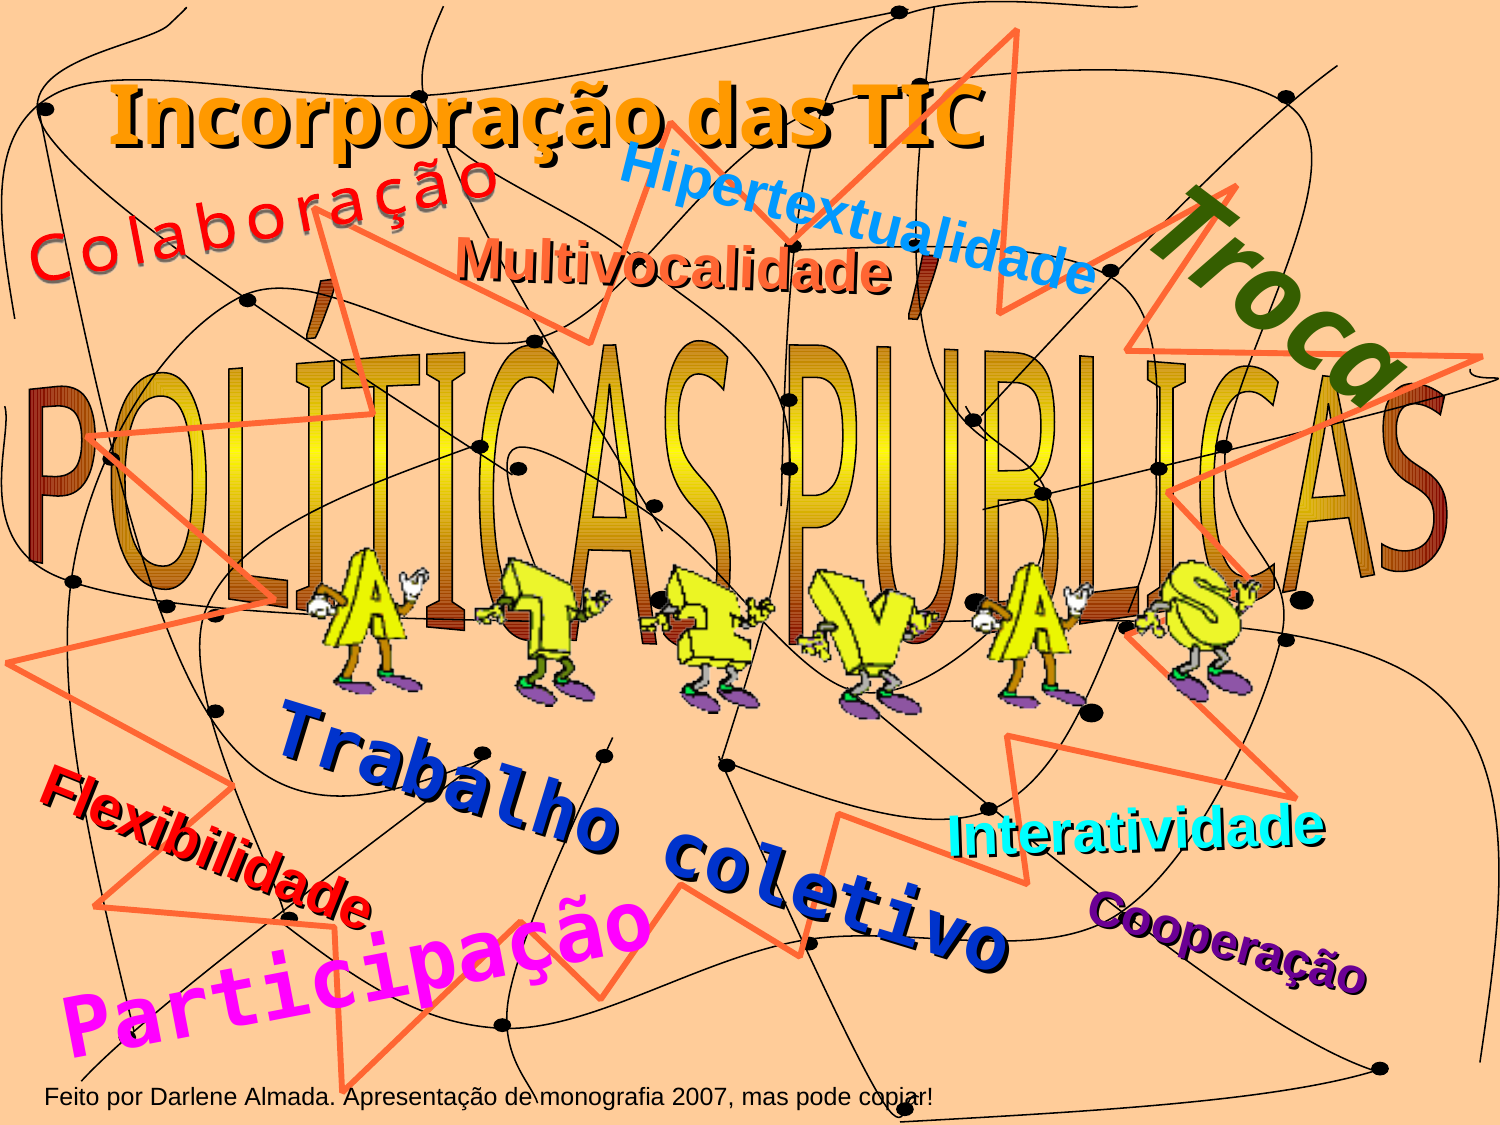

Incorporação das TIC
Colaboração
Hipertextualidade
Troca
POLÍTICAS PÚBLICAS
Multivocalidade
Trabalho coletivo
Interatividade
Flexibilidade
Cooperação
Participação
Feito por Darlene Almada. Apresentação de monografia 2007, mas pode copiar!